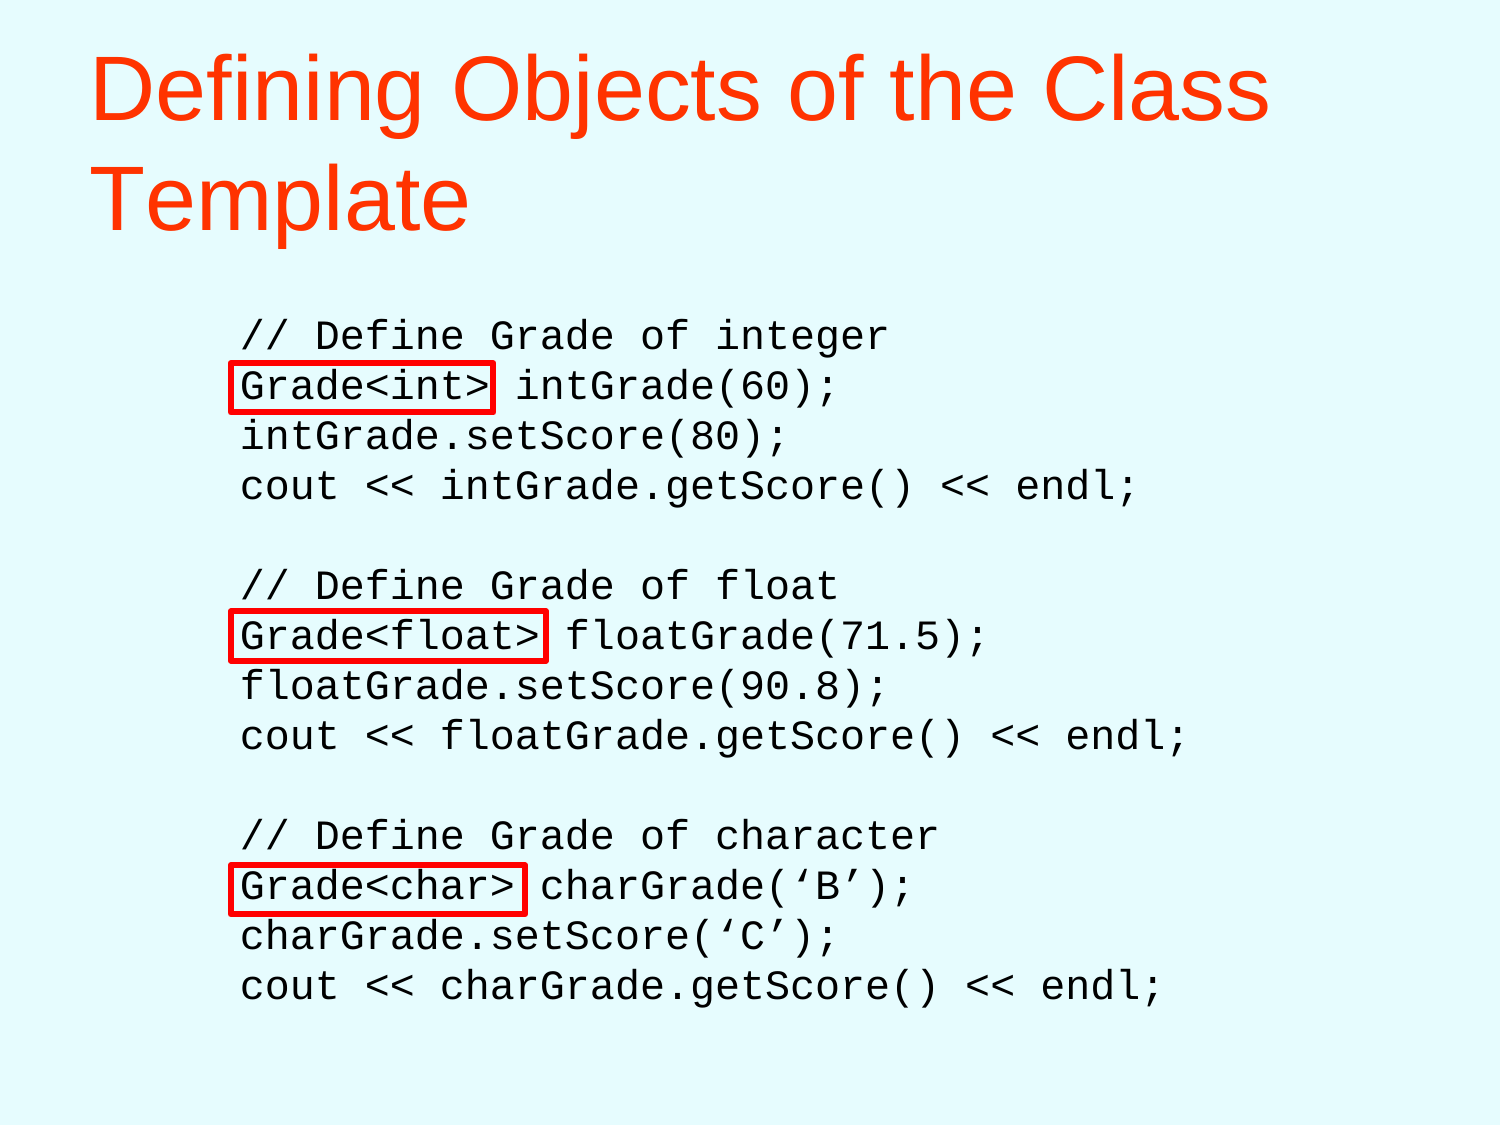

# Defining Objects of the Class Template
// Define Grade of integer
Grade<int> intGrade(60);
intGrade.setScore(80);
cout << intGrade.getScore() << endl;
// Define Grade of float
Grade<float> floatGrade(71.5);
floatGrade.setScore(90.8);
cout << floatGrade.getScore() << endl;
// Define Grade of character
Grade<char> charGrade(‘B’);
charGrade.setScore(‘C’);
cout << charGrade.getScore() << endl;